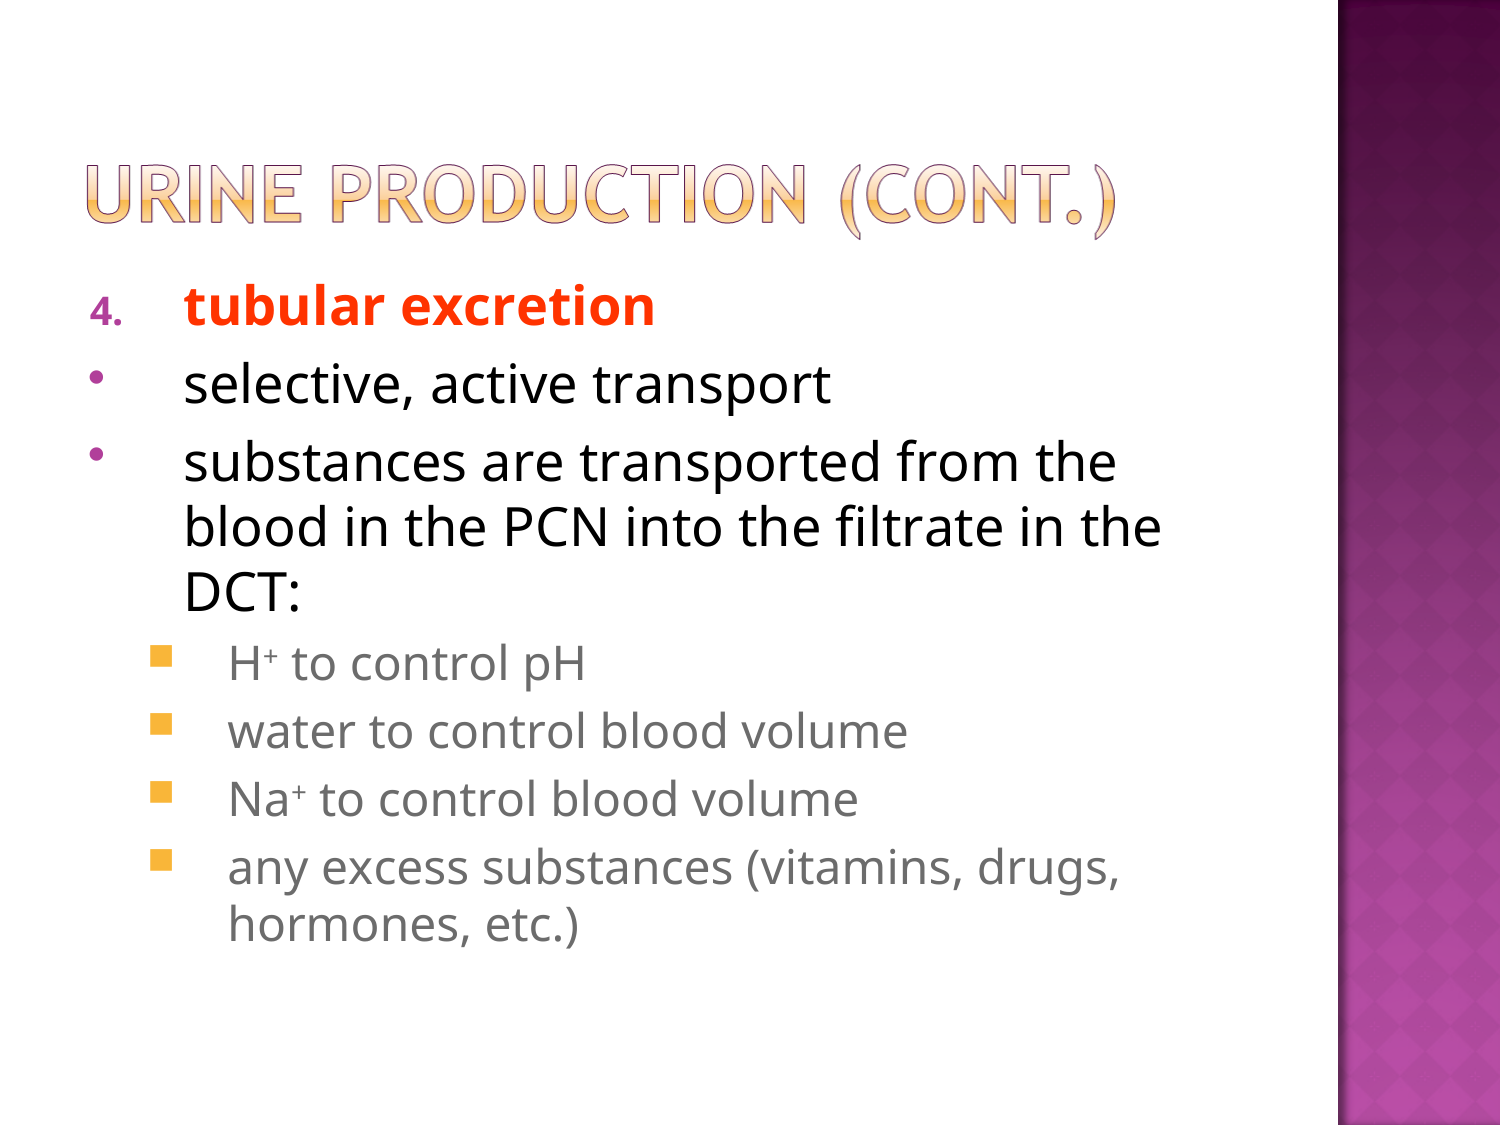

# tubular excretion
selective, active transport
substances are transported from the blood in the PCN into the filtrate in the DCT:
H+ to control pH
water to control blood volume
Na+ to control blood volume
any excess substances (vitamins, drugs, hormones, etc.)